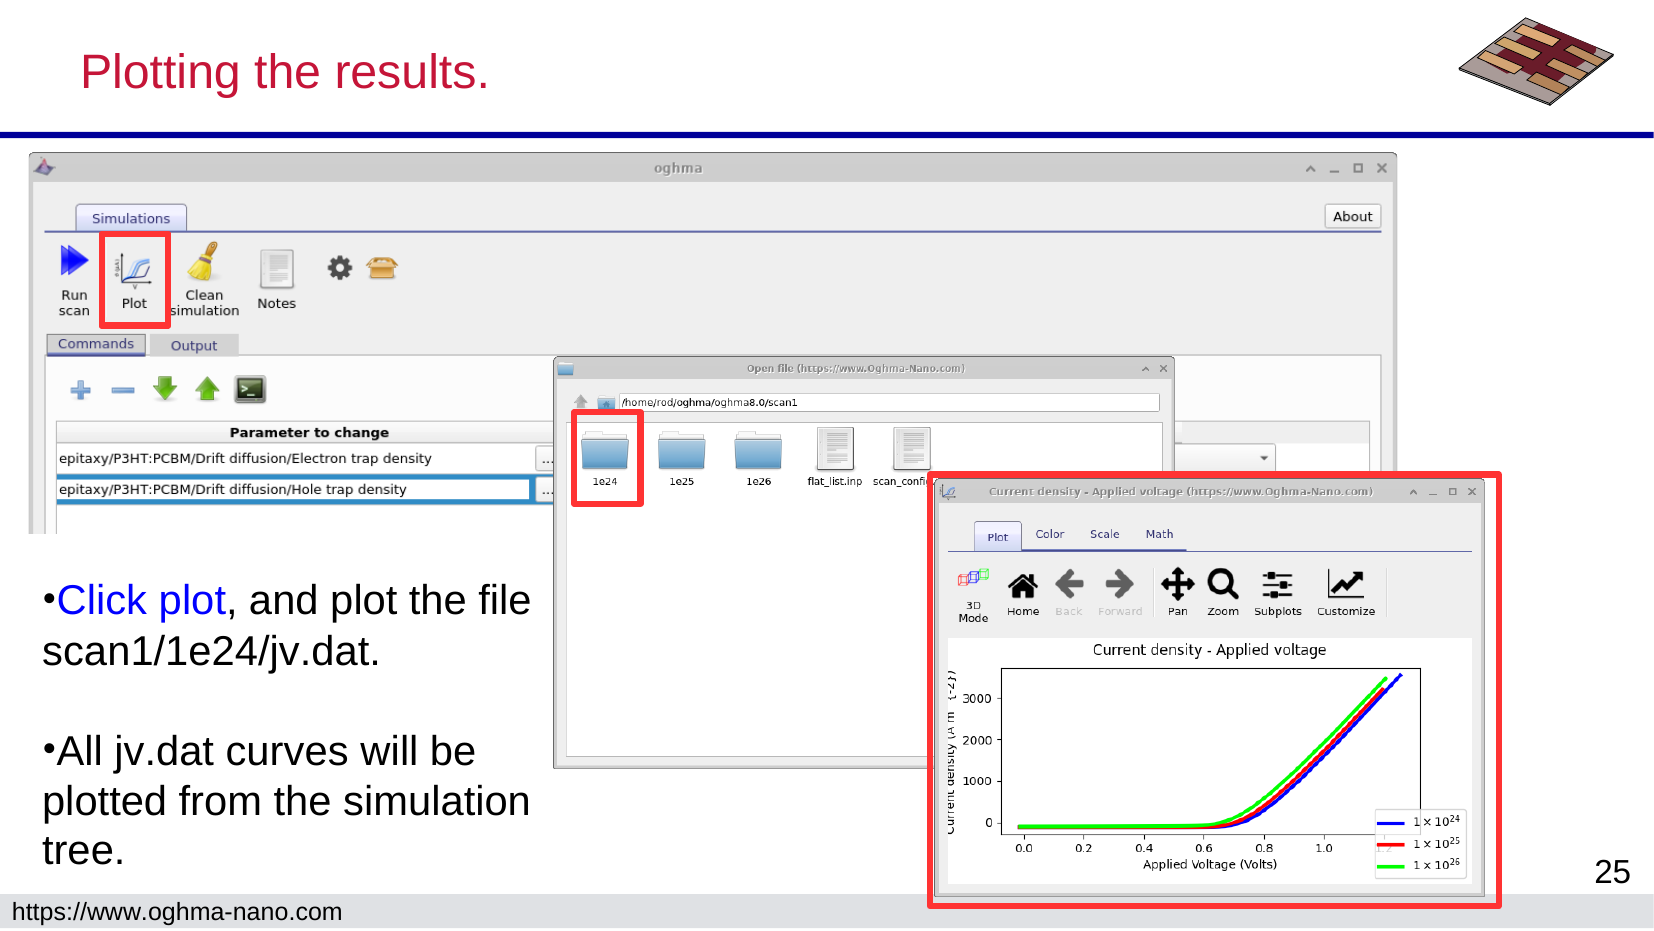

# Plotting the results.
Click plot, and plot the file scan1/1e24/jv.dat.
All jv.dat curves will be plotted from the simulation tree.